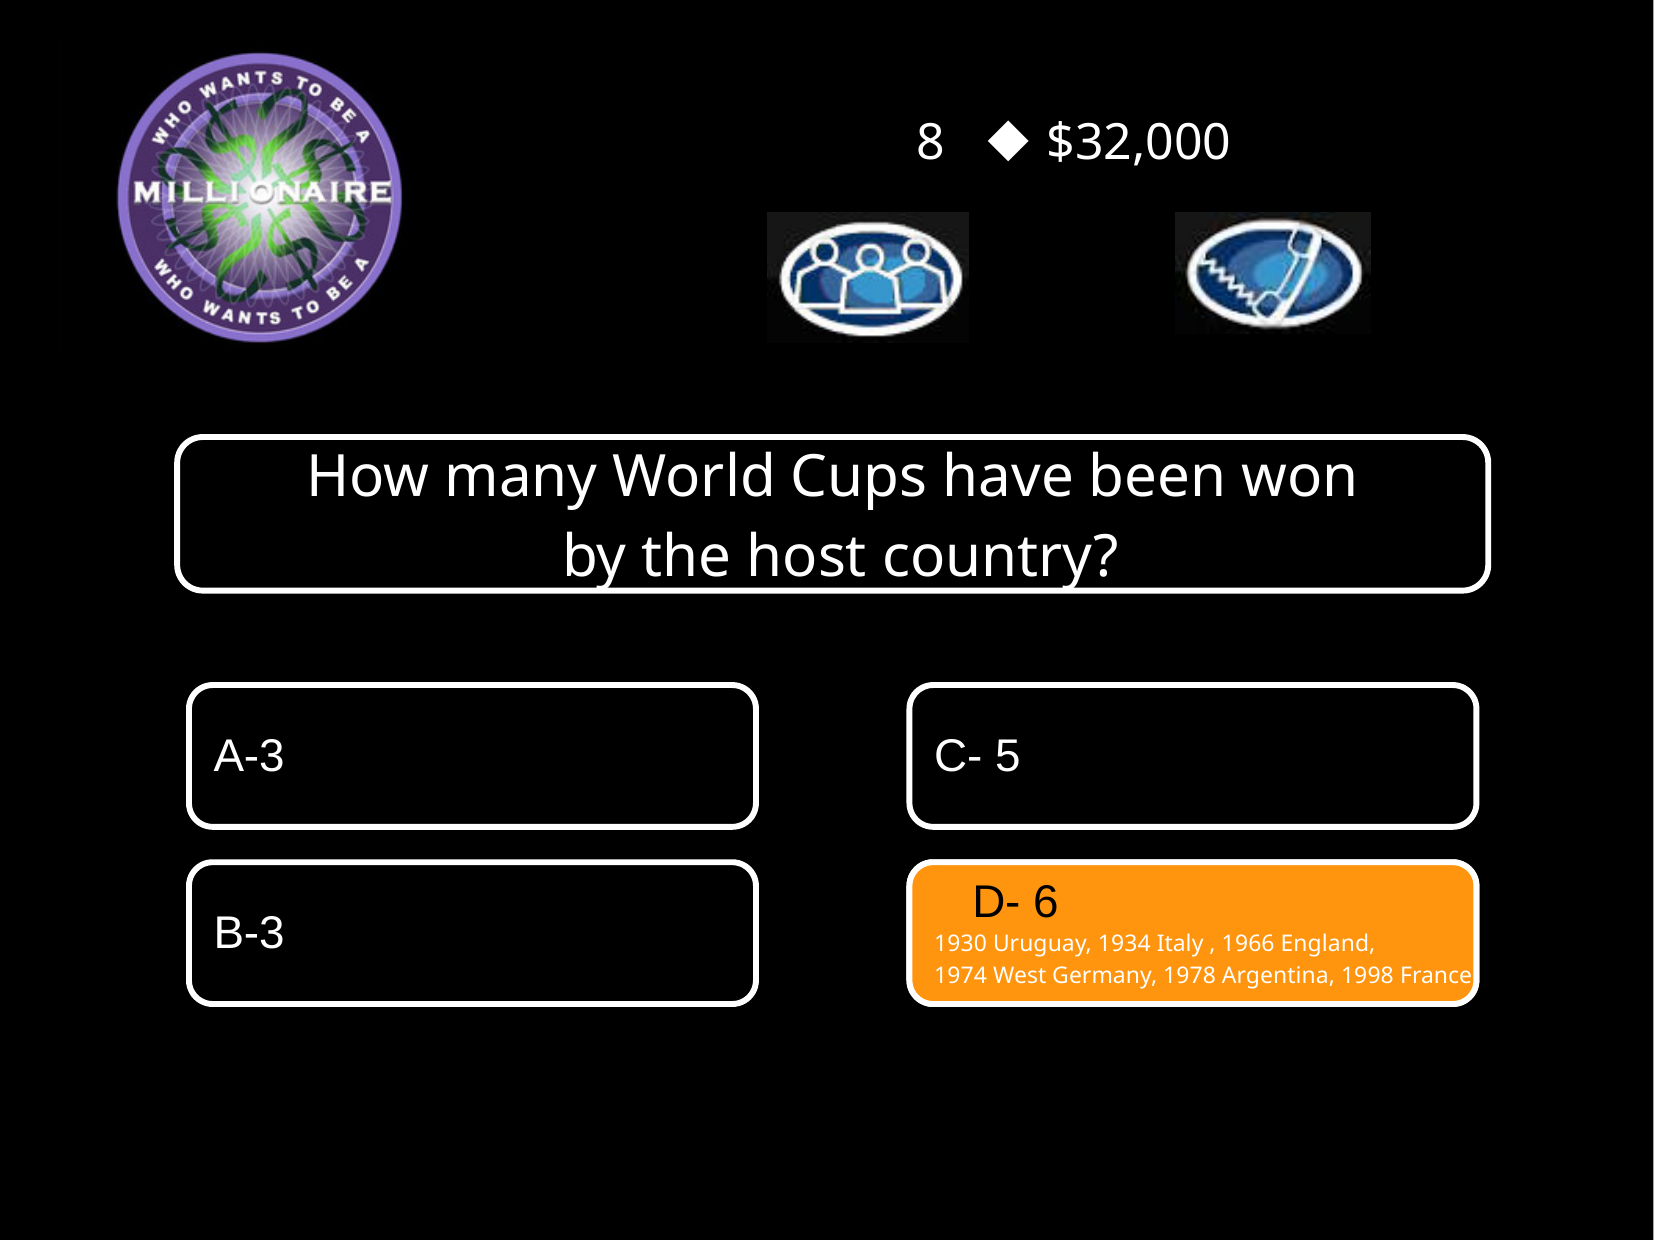

8  $32,000
How many World Cups have been won
 by the host country?
A-3
C- 5
B-3
D- 6
 D- 6
1930 Uruguay, 1934 Italy , 1966 England,
1974 West Germany, 1978 Argentina, 1998 France